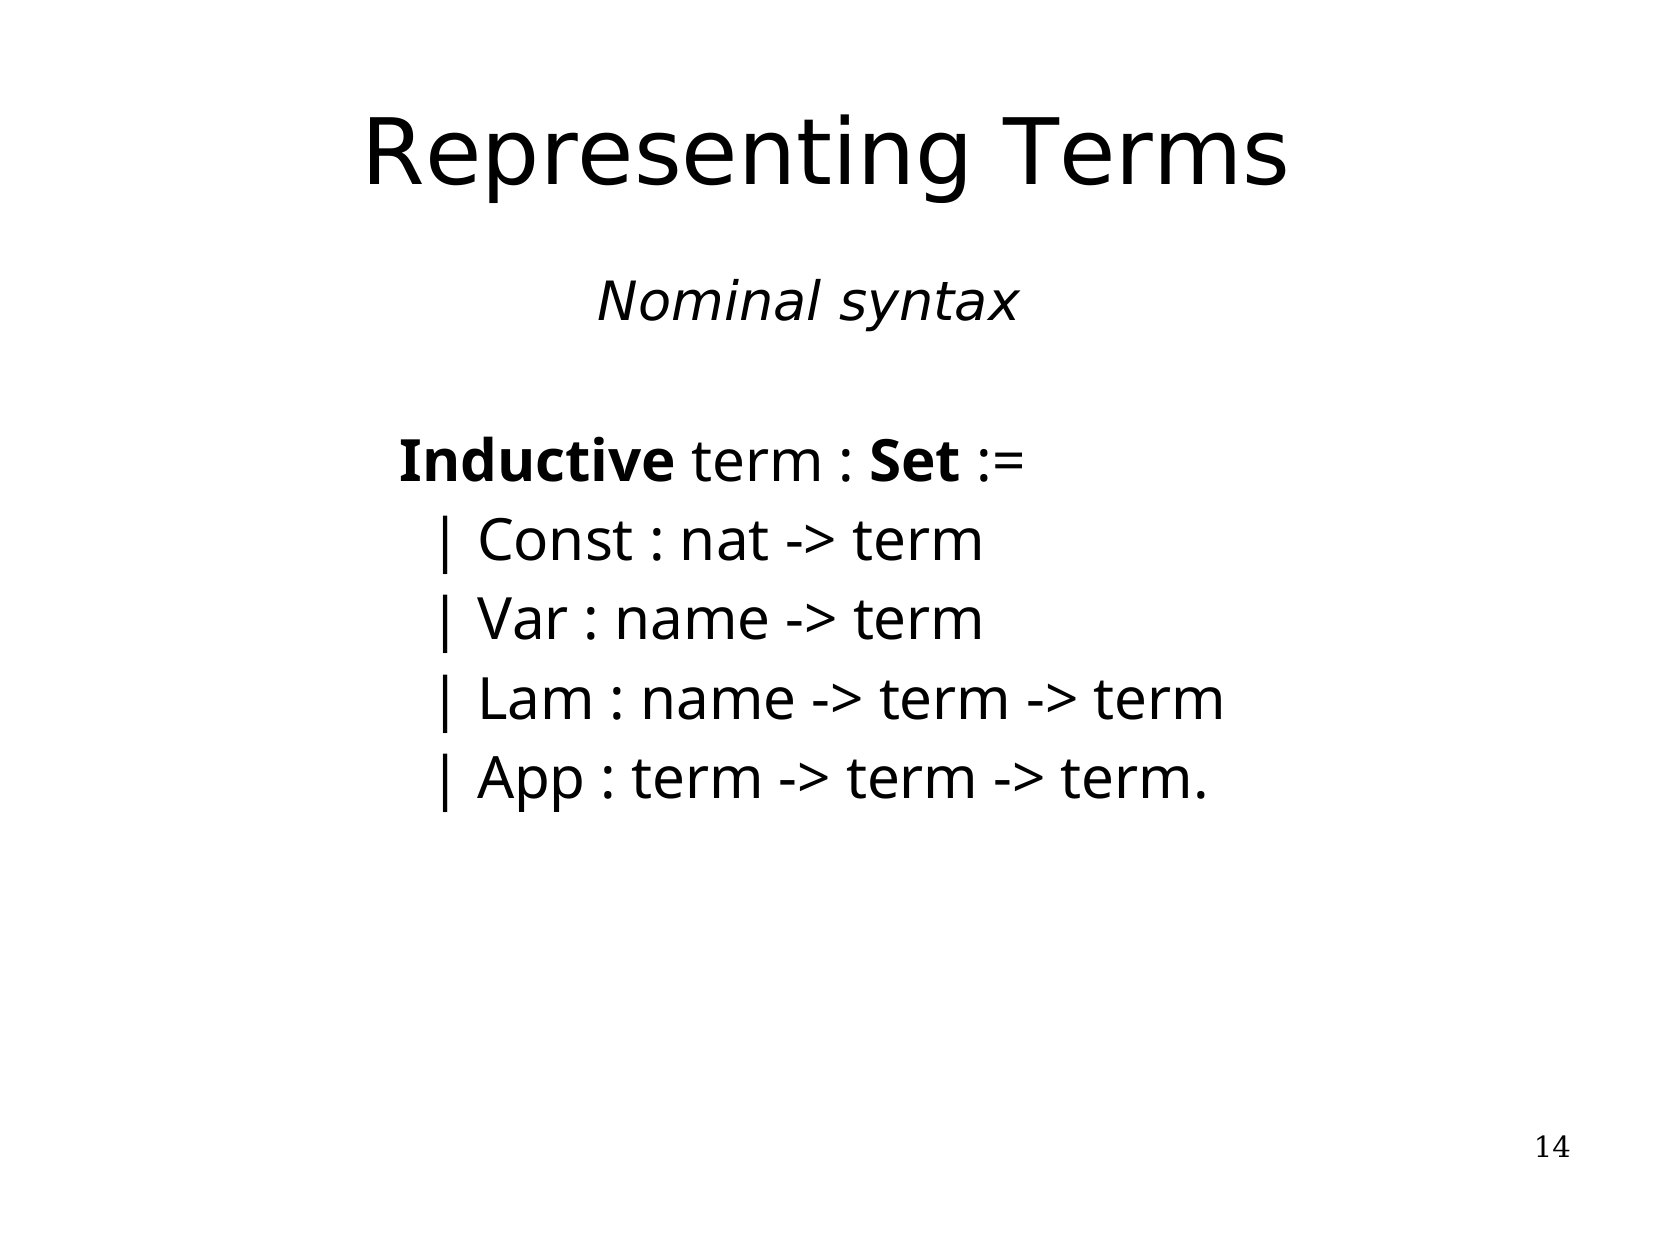

# Representing Terms
Nominal syntax
Inductive term : Set :=
 | Const : nat -> term
 | Var : name -> term
 | Lam : name -> term -> term
 | App : term -> term -> term.
14